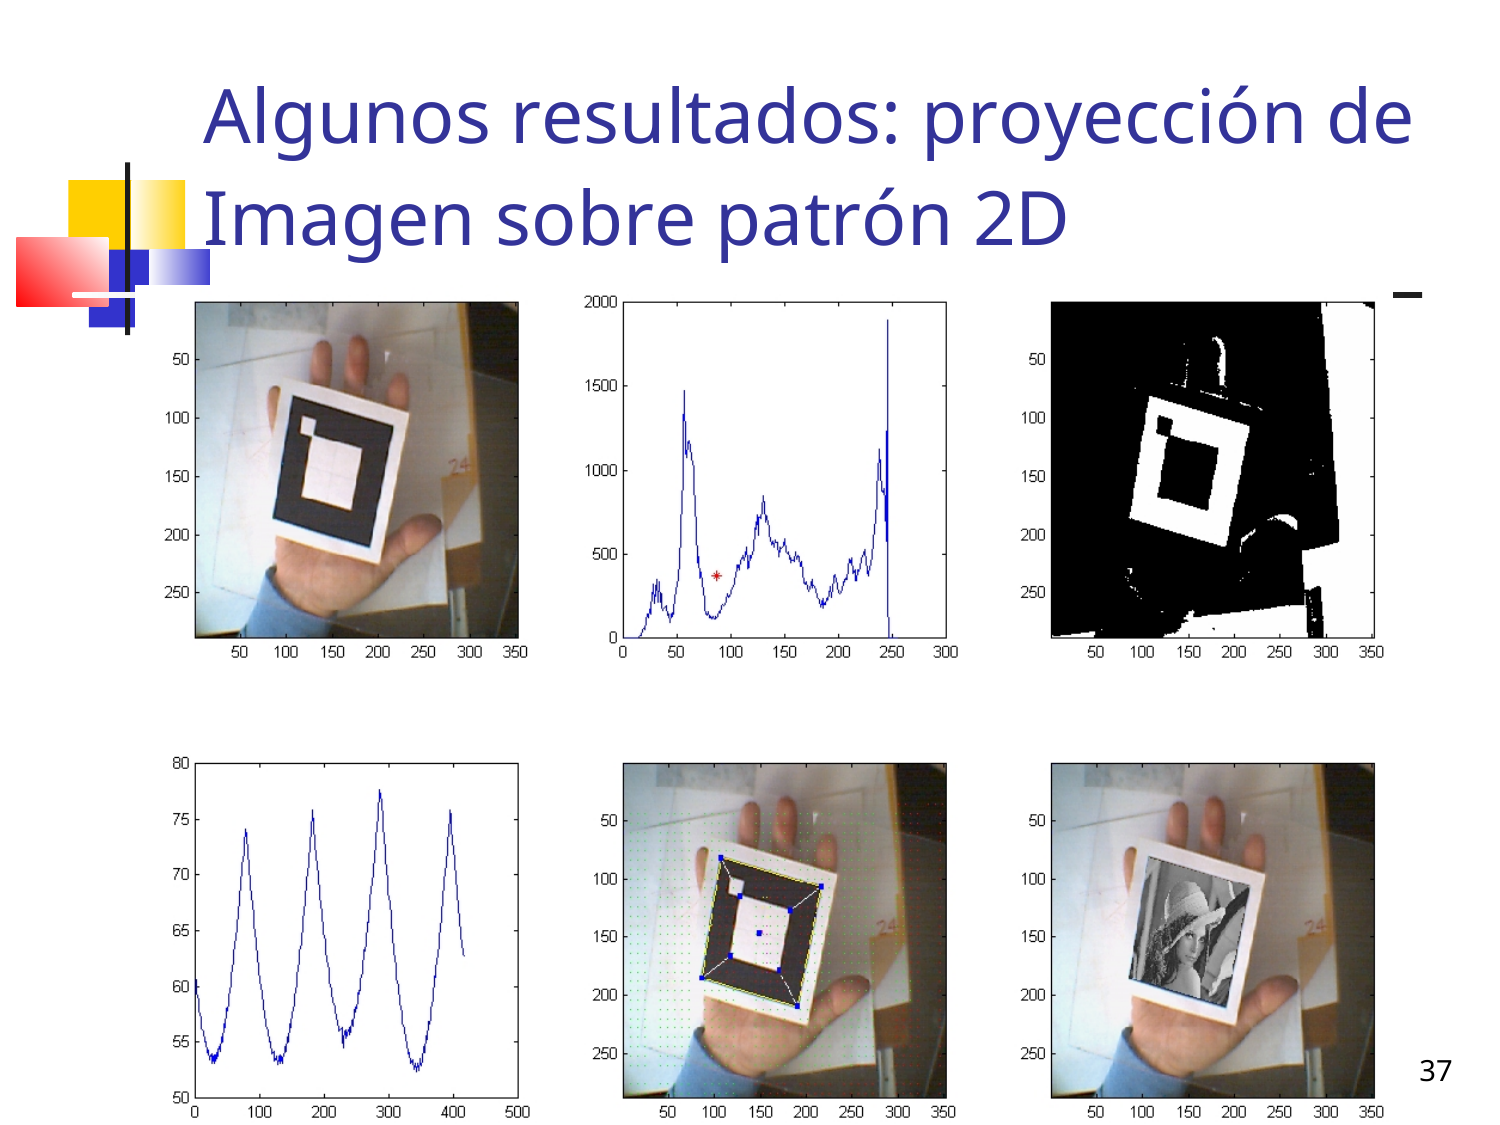

# Algunos resultados: proyección de Imagen sobre patrón 2D
Abril 2009
elo.utfsm.cl